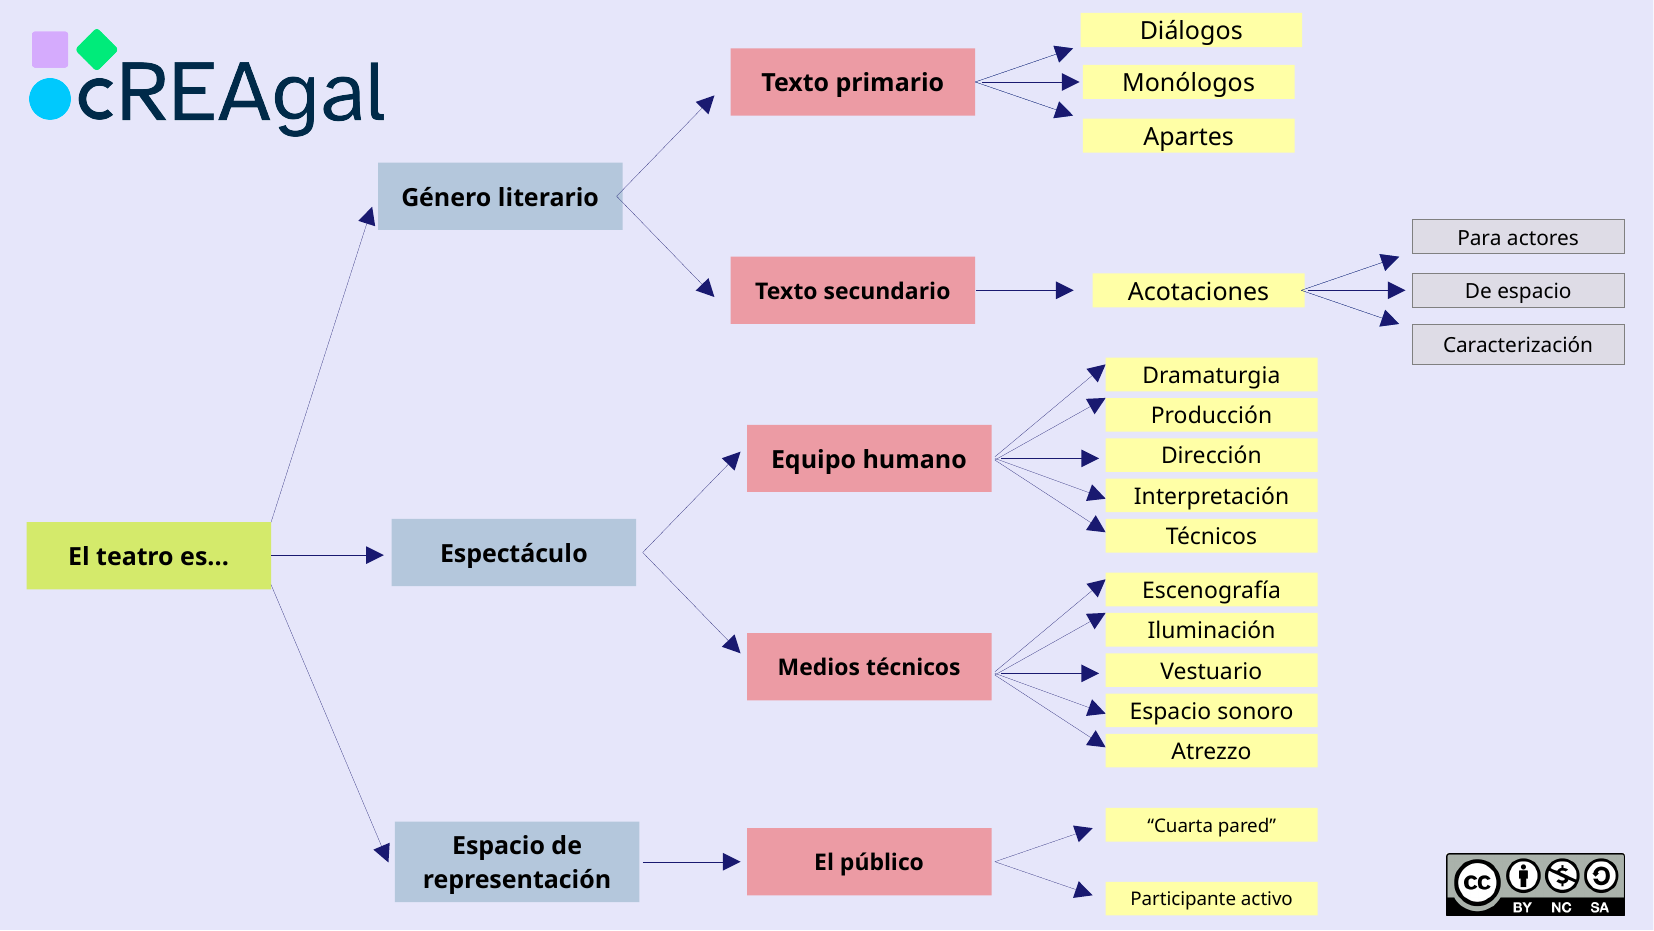

Diálogos
Texto primario
Monólogos
Apartes
Género literario
Para actores
Texto secundario
Acotaciones
De espacio
Caracterización
Dramaturgia
Producción
Equipo humano
Dirección
Interpretación
Espectáculo
Técnicos
# El teatro es...
Escenografía
Iluminación
Medios técnicos
Vestuario
Espacio sonoro
Atrezzo
“Cuarta pared”
Espacio de representación
El público
Participante activo